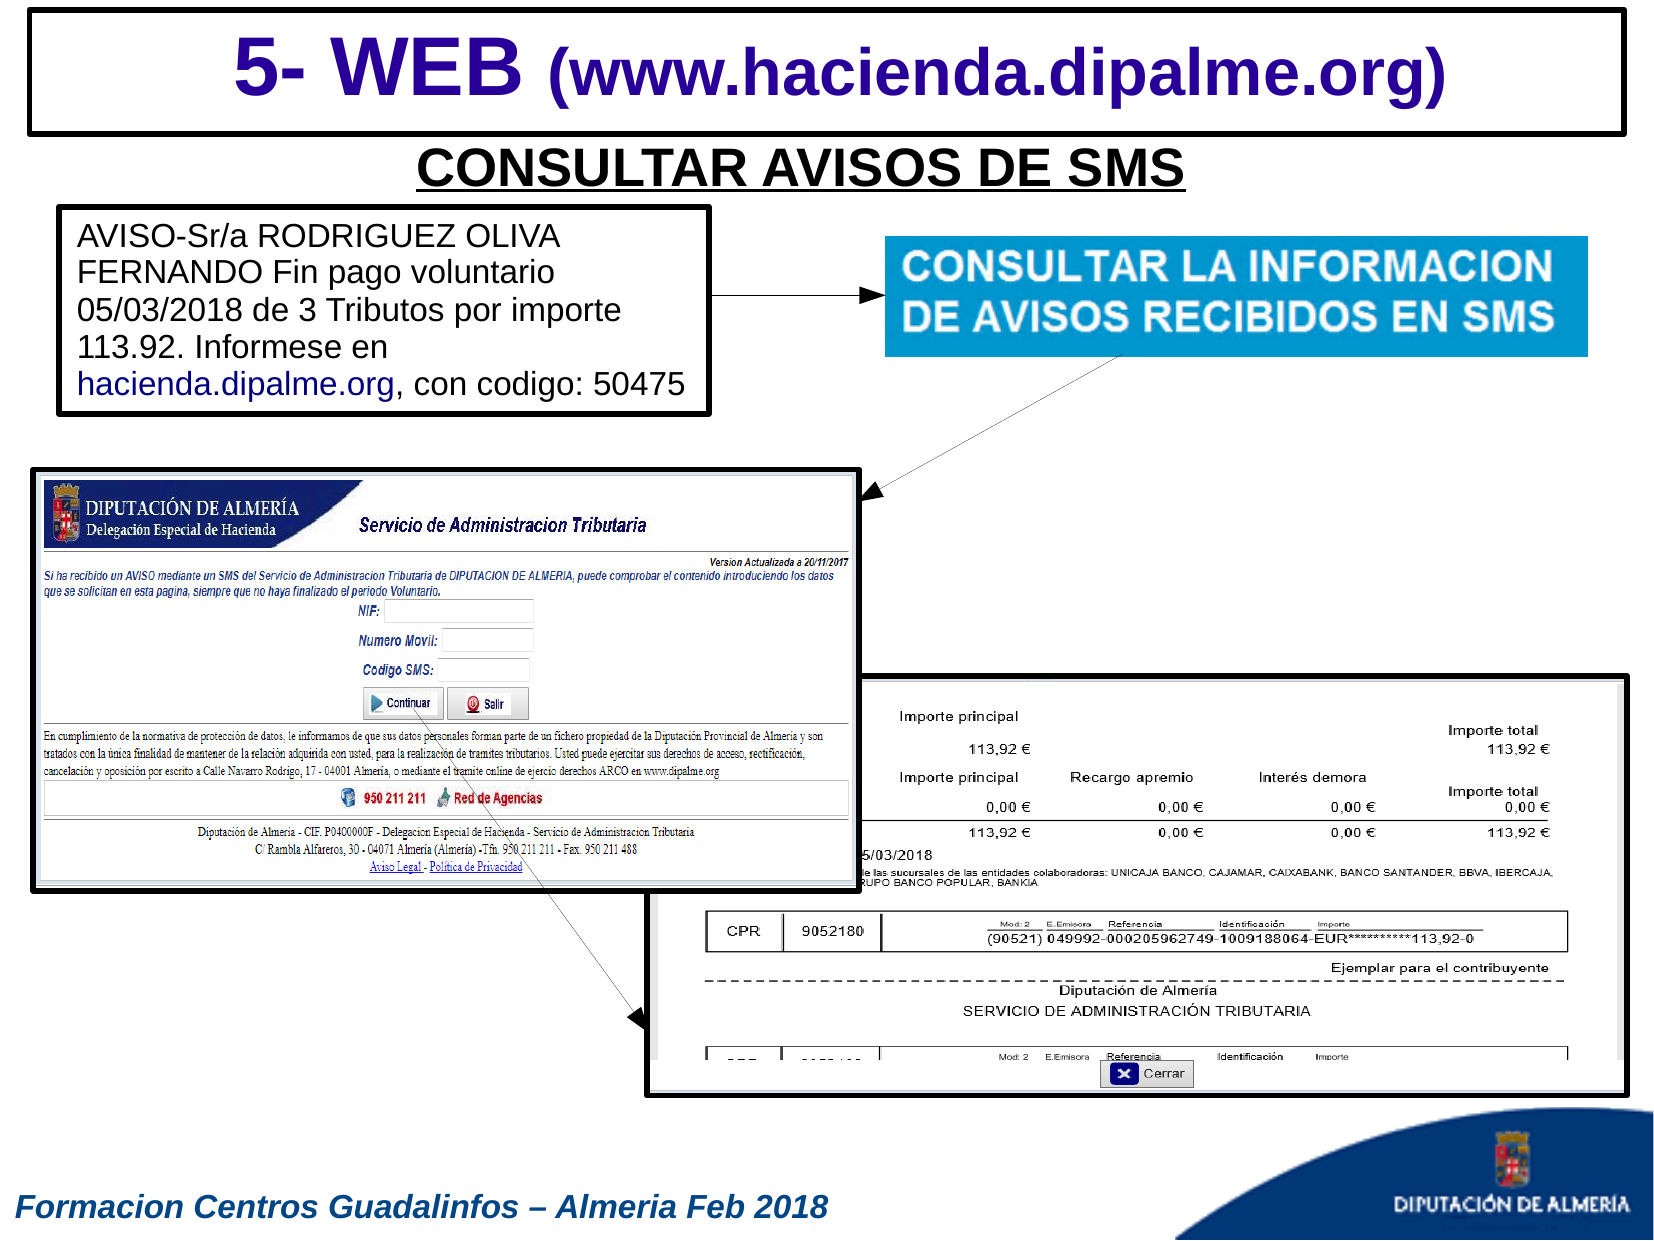

5- WEB (www.hacienda.dipalme.org)
CONSULTAR AVISOS DE SMS
AVISO-Sr/a RODRIGUEZ OLIVA FERNANDO Fin pago voluntario 05/03/2018 de 3 Tributos por importe 113.92. Informese en hacienda.dipalme.org, con codigo: 50475
Formacion Centros Guadalinfos – Almeria Feb 2018